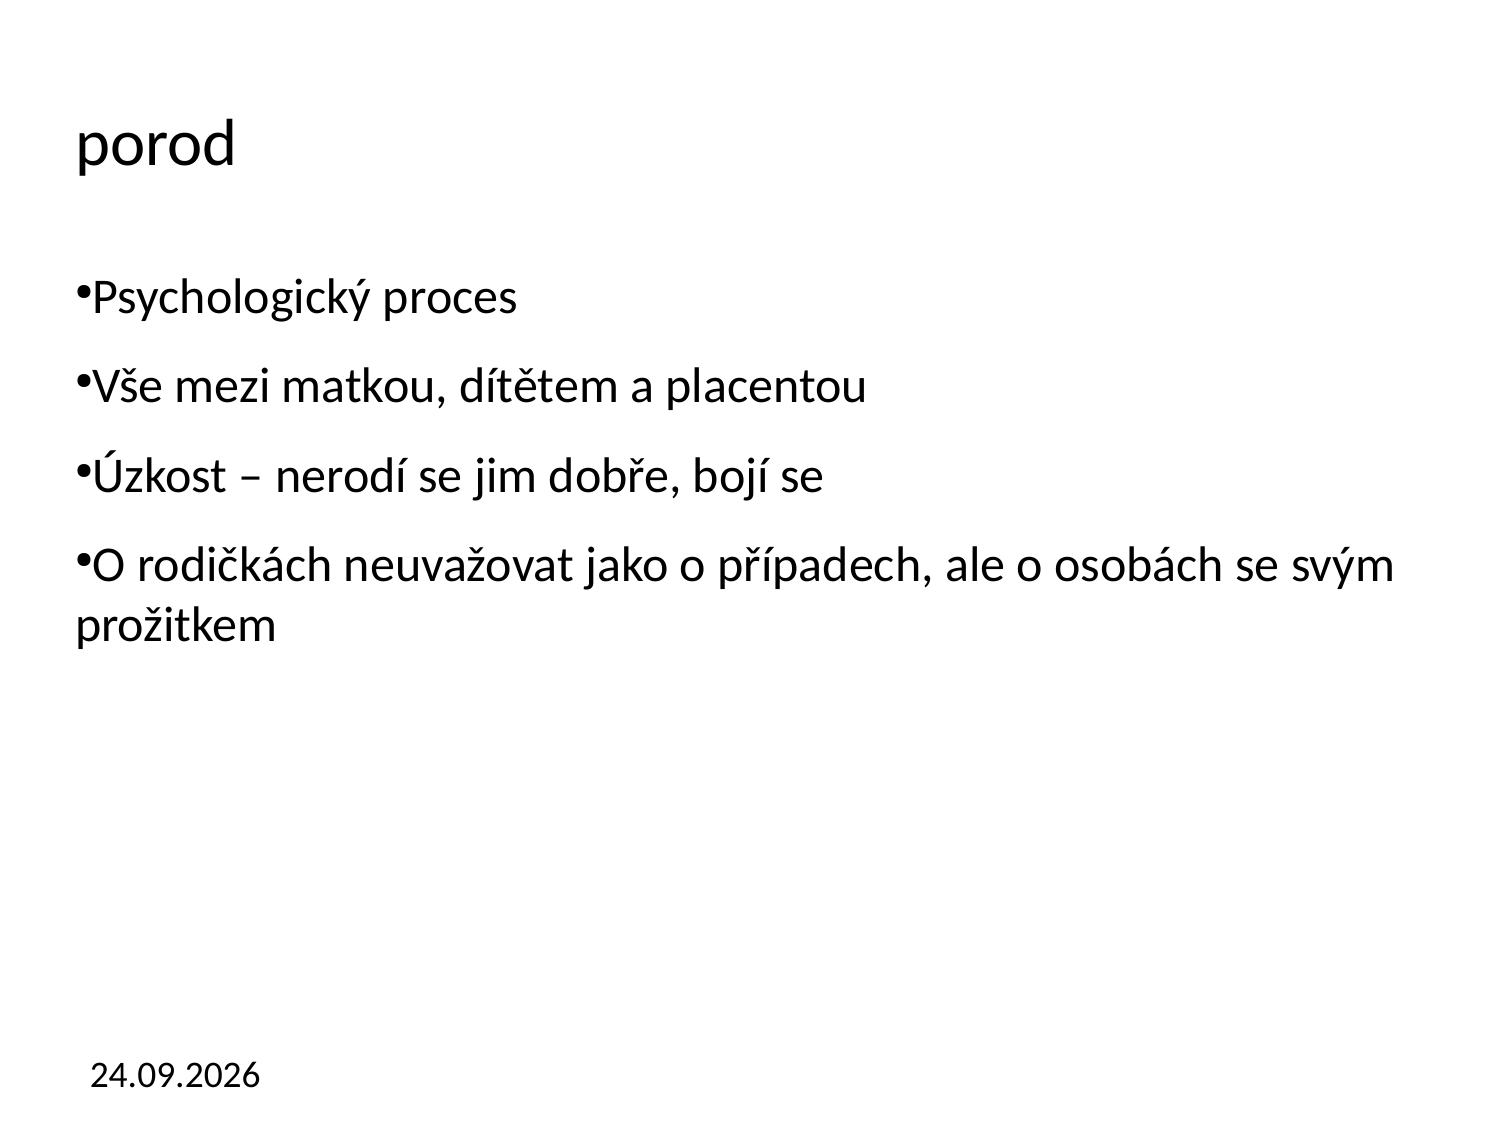

# porod
Psychologický proces
Vše mezi matkou, dítětem a placentou
Úzkost – nerodí se jim dobře, bojí se
O rodičkách neuvažovat jako o případech, ale o osobách se svým prožitkem